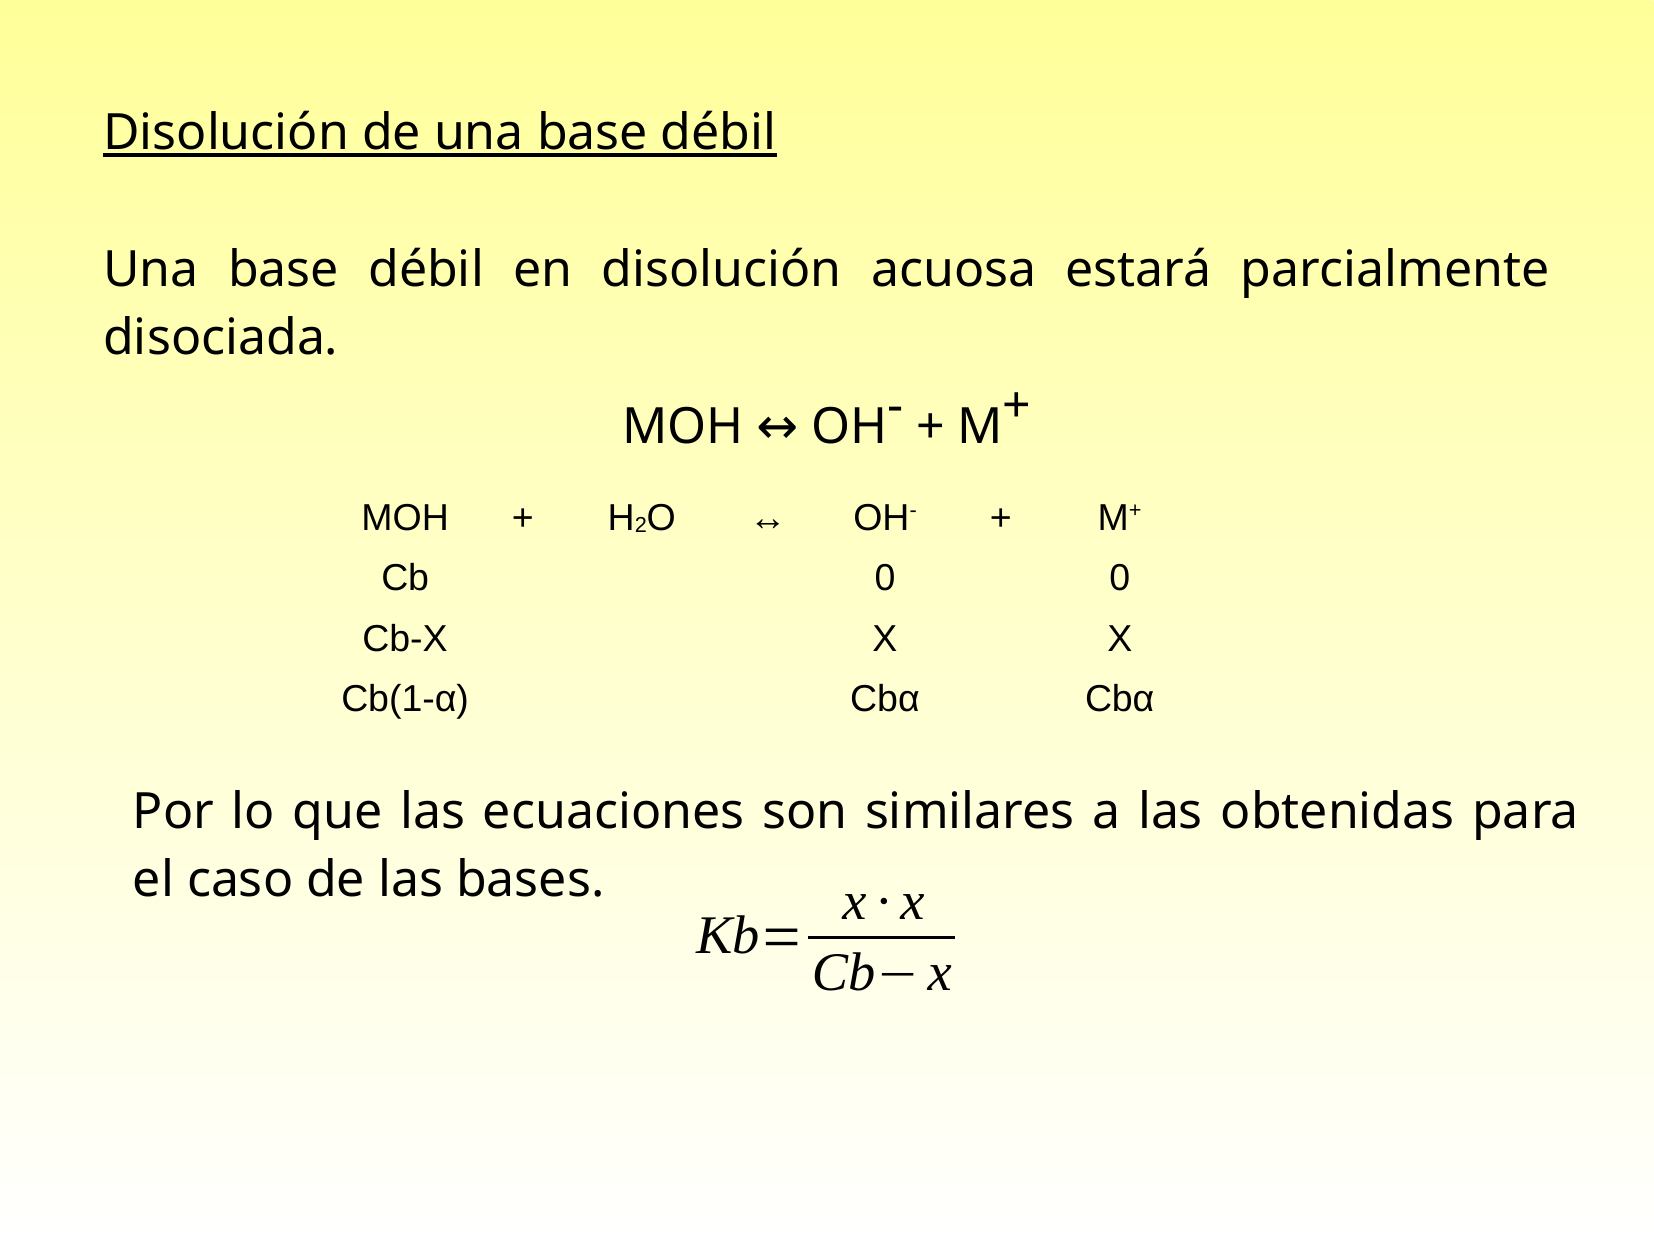

Disolución de una base débil
Una base débil en disolución acuosa estará parcialmente disociada.
MOH ↔ OH- + M+
| MOH | + | H2O | ↔ | OH- | + | M+ |
| --- | --- | --- | --- | --- | --- | --- |
| Cb | | | | 0 | | 0 |
| Cb-X | | | | X | | X |
| Cb(1-α) | | | | Cbα | | Cbα |
Por lo que las ecuaciones son similares a las obtenidas para el caso de las bases.